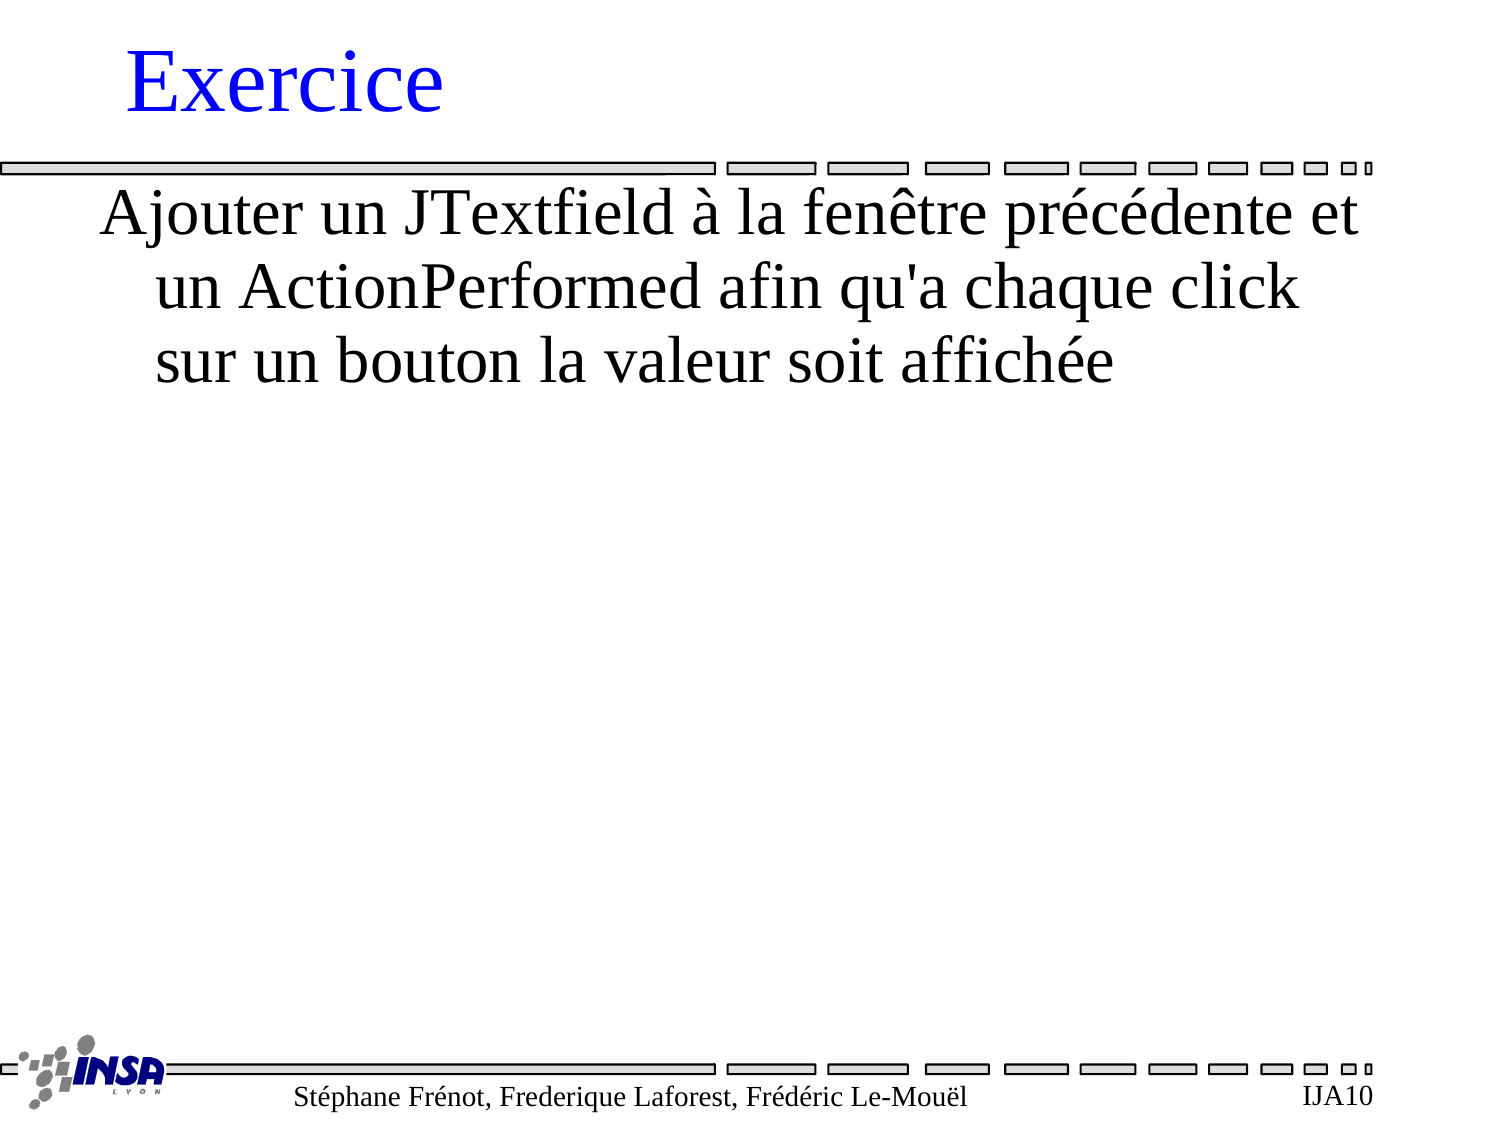

# Exercice
Ajouter un JTextfield à la fenêtre précédente et un ActionPerformed afin qu'a chaque click sur un bouton la valeur soit affichée